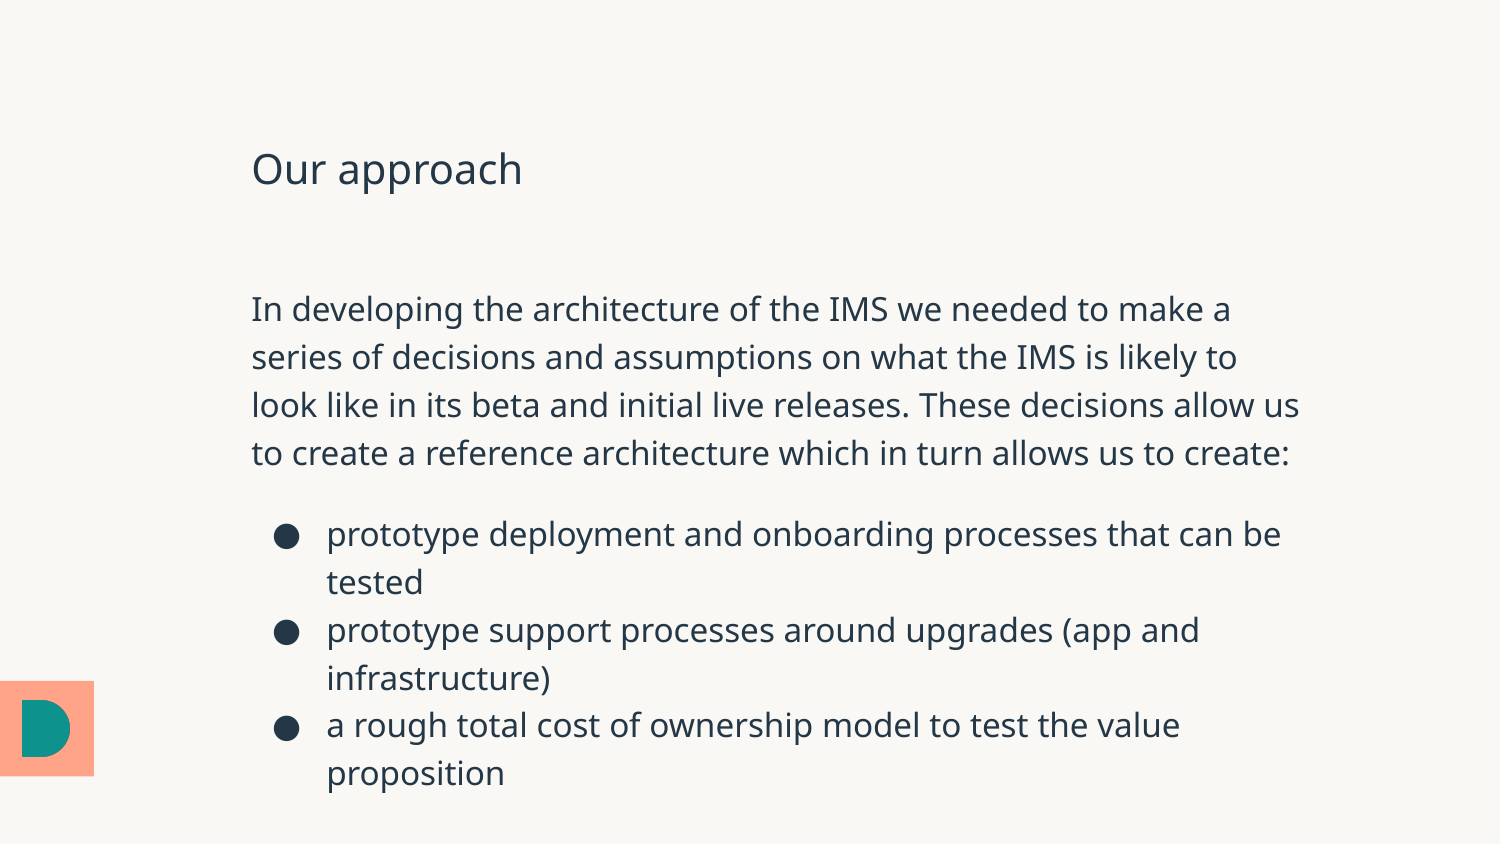

# Our approach
In developing the architecture of the IMS we needed to make a series of decisions and assumptions on what the IMS is likely to look like in its beta and initial live releases. These decisions allow us to create a reference architecture which in turn allows us to create:
prototype deployment and onboarding processes that can be tested
prototype support processes around upgrades (app and infrastructure)
a rough total cost of ownership model to test the value proposition